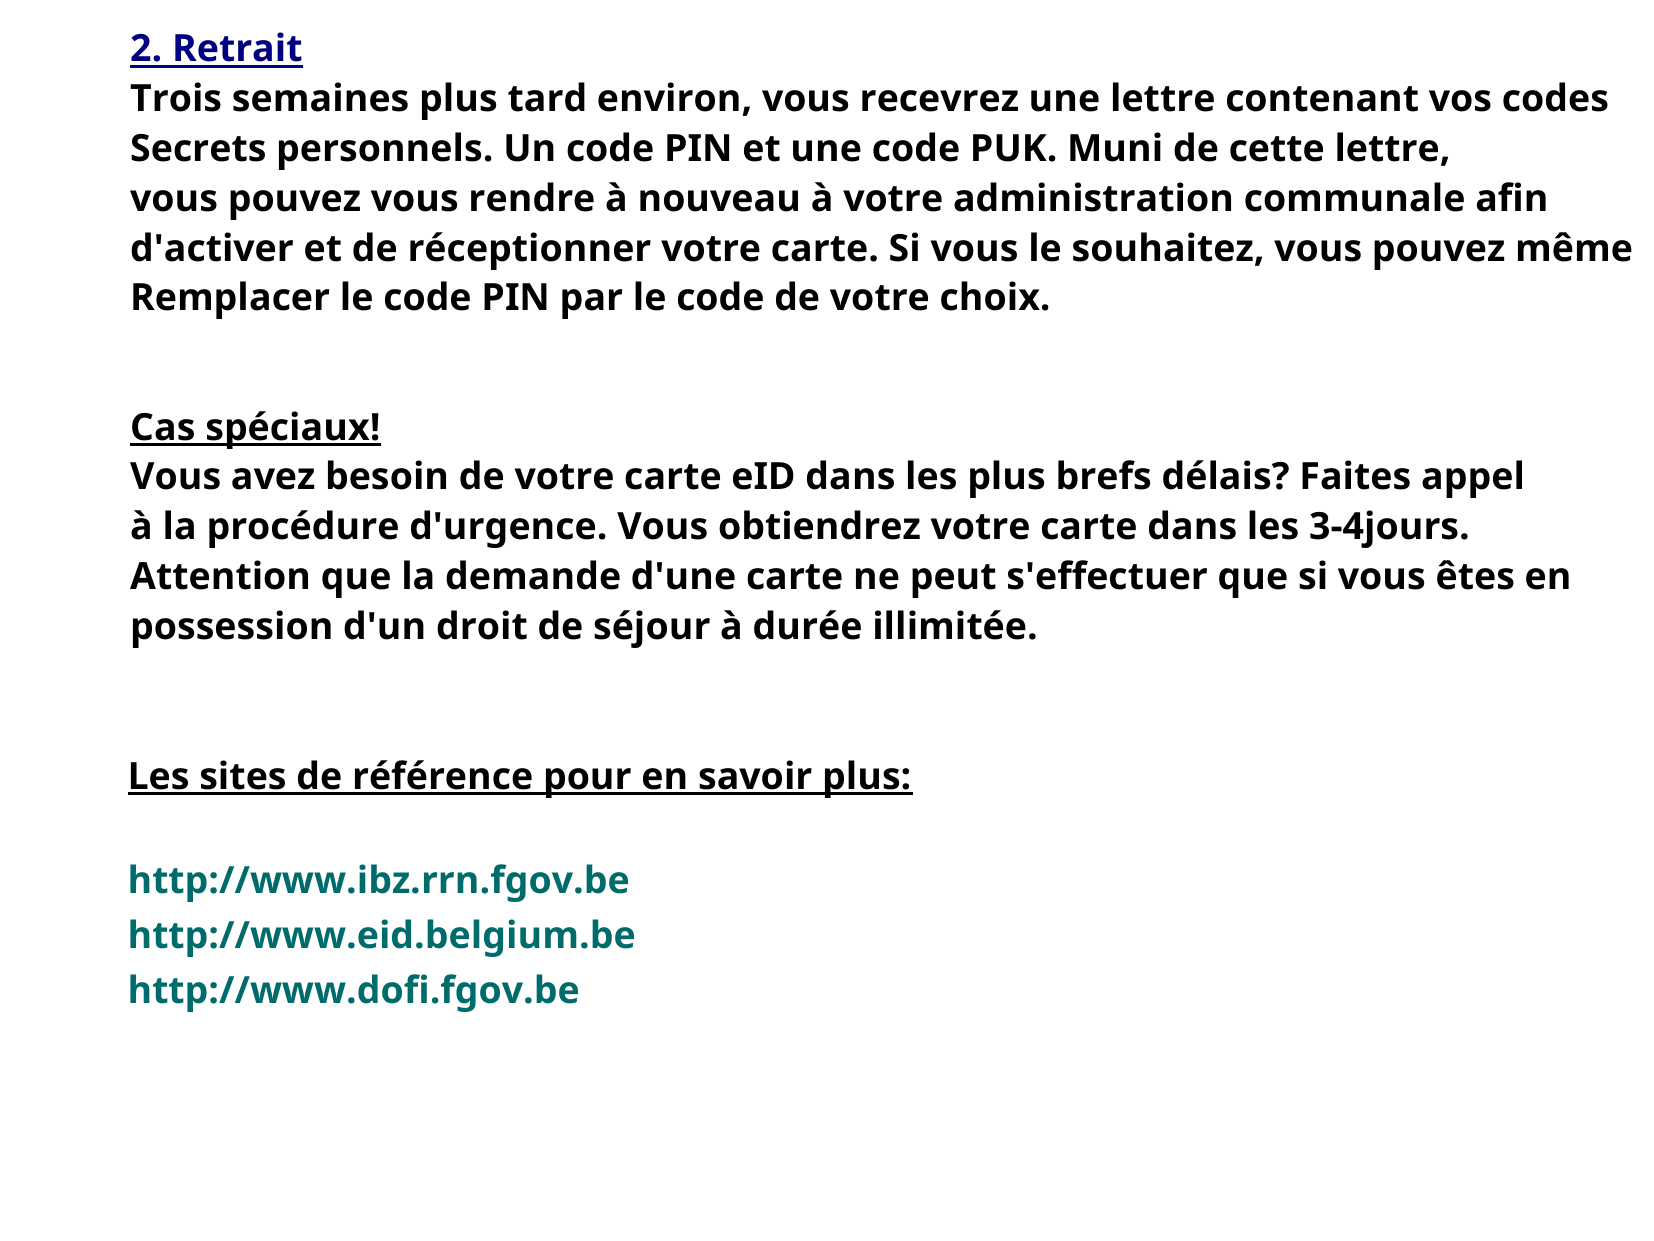

2. Retrait
Trois semaines plus tard environ, vous recevrez une lettre contenant vos codes
Secrets personnels. Un code PIN et une code PUK. Muni de cette lettre,
vous pouvez vous rendre à nouveau à votre administration communale afin
d'activer et de réceptionner votre carte. Si vous le souhaitez, vous pouvez même
Remplacer le code PIN par le code de votre choix.
Cas spéciaux!
Vous avez besoin de votre carte eID dans les plus brefs délais? Faites appel
à la procédure d'urgence. Vous obtiendrez votre carte dans les 3-4jours.
Attention que la demande d'une carte ne peut s'effectuer que si vous êtes en
possession d'un droit de séjour à durée illimitée.
Les sites de référence pour en savoir plus:
http://www.ibz.rrn.fgov.be
http://www.eid.belgium.be
http://www.dofi.fgov.be